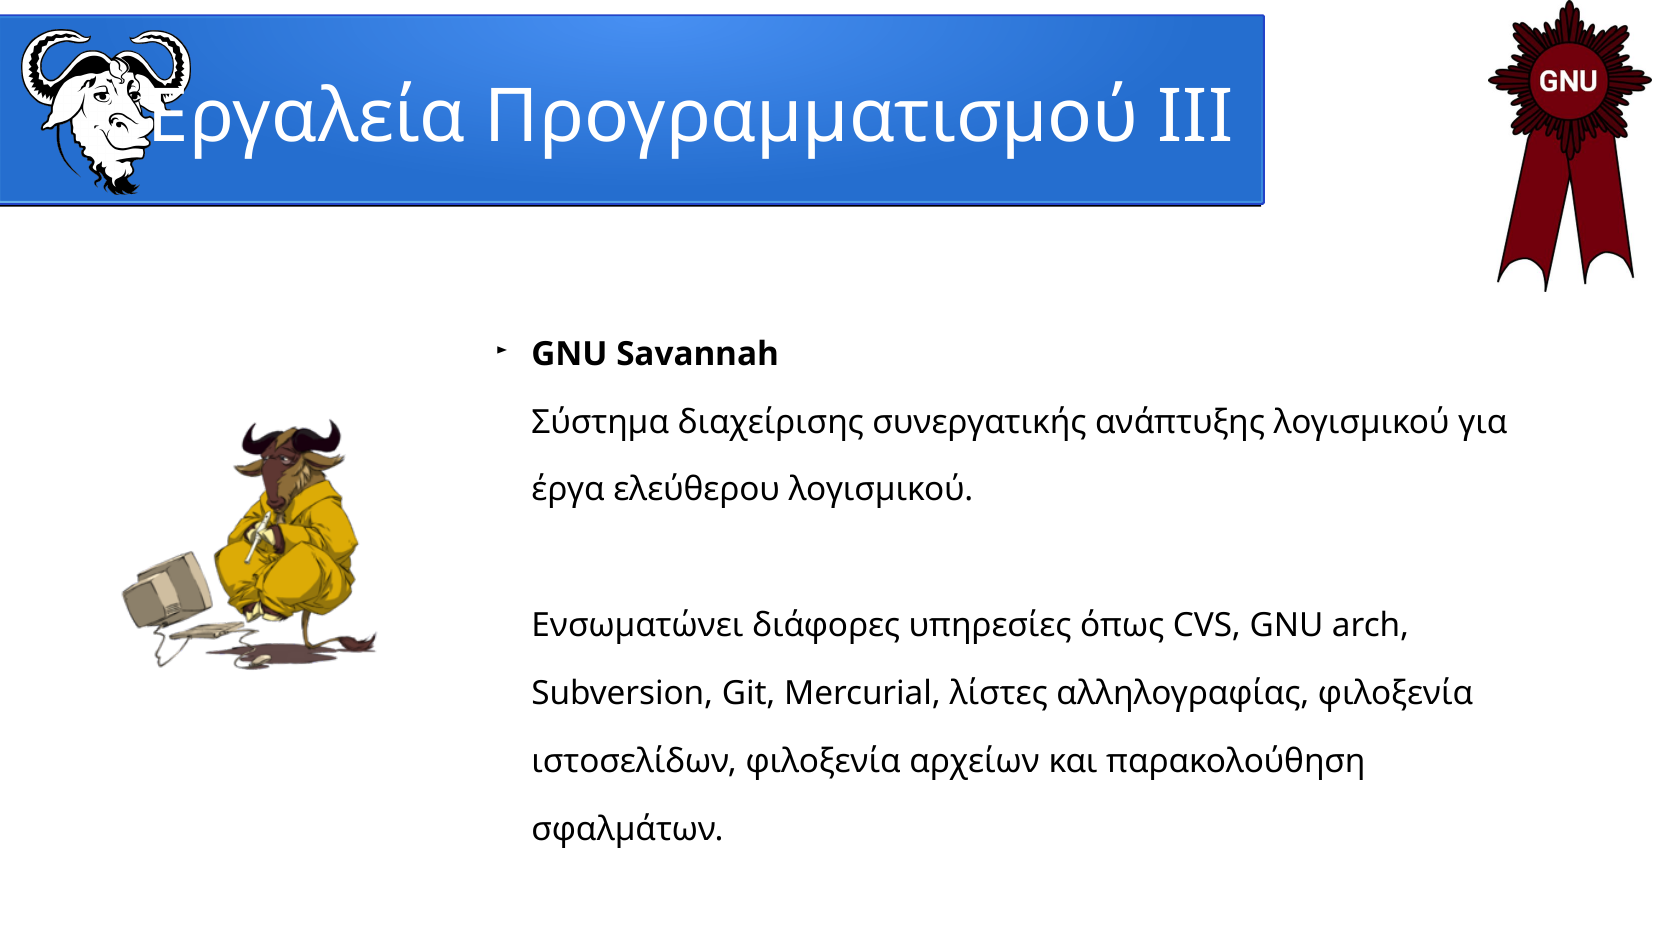

# Εργαλεία Προγραμματισμού III
GNU Savannah
Σύστημα διαχείρισης συνεργατικής ανάπτυξης λογισμικού για έργα ελεύθερου λογισμικού.
Ενσωματώνει διάφορες υπηρεσίες όπως CVS, GNU arch, Subversion, Git, Mercurial, λίστες αλληλογραφίας, φιλοξενία ιστοσελίδων, φιλοξενία αρχείων και παρακολούθηση σφαλμάτων.
https://savannah.gnu.org/